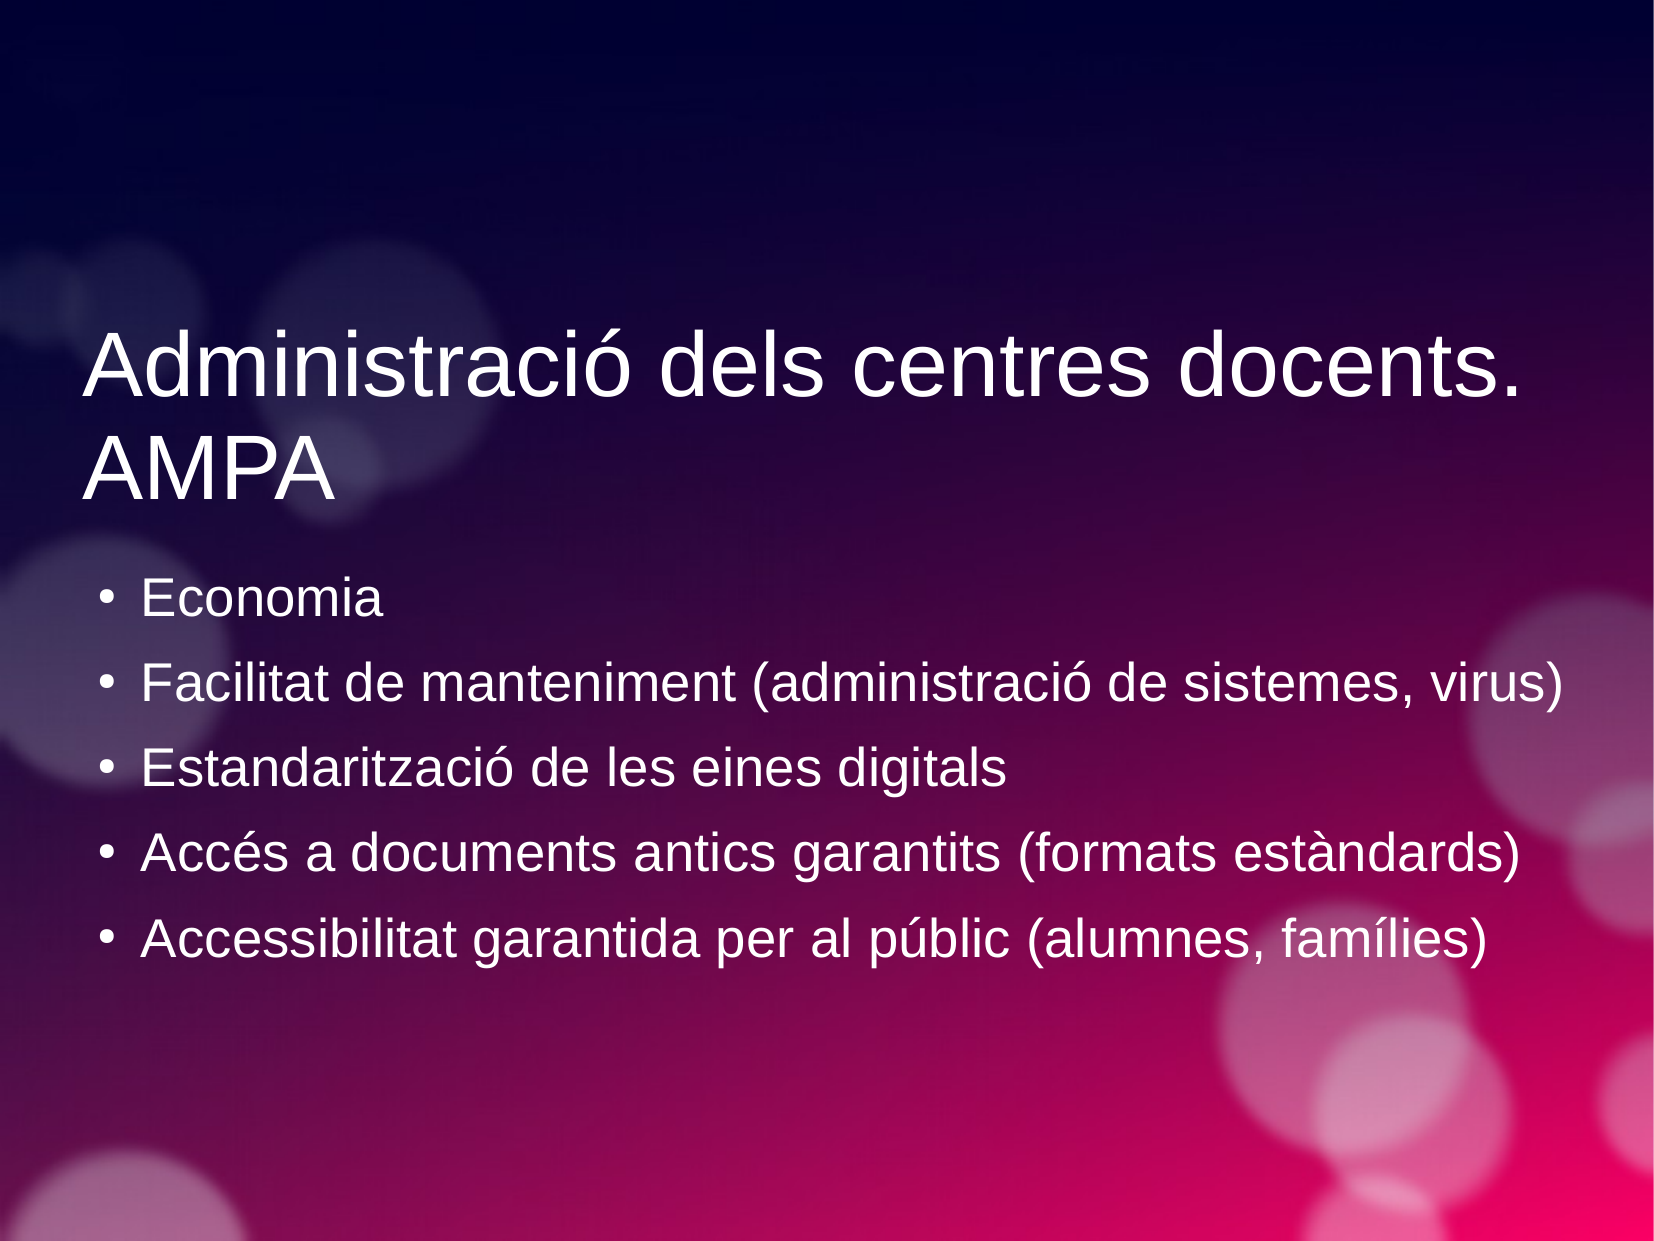

# Administració dels centres docents. AMPA
Economia
Facilitat de manteniment (administració de sistemes, virus)
Estandarització de les eines digitals
Accés a documents antics garantits (formats estàndards)
Accessibilitat garantida per al públic (alumnes, famílies)